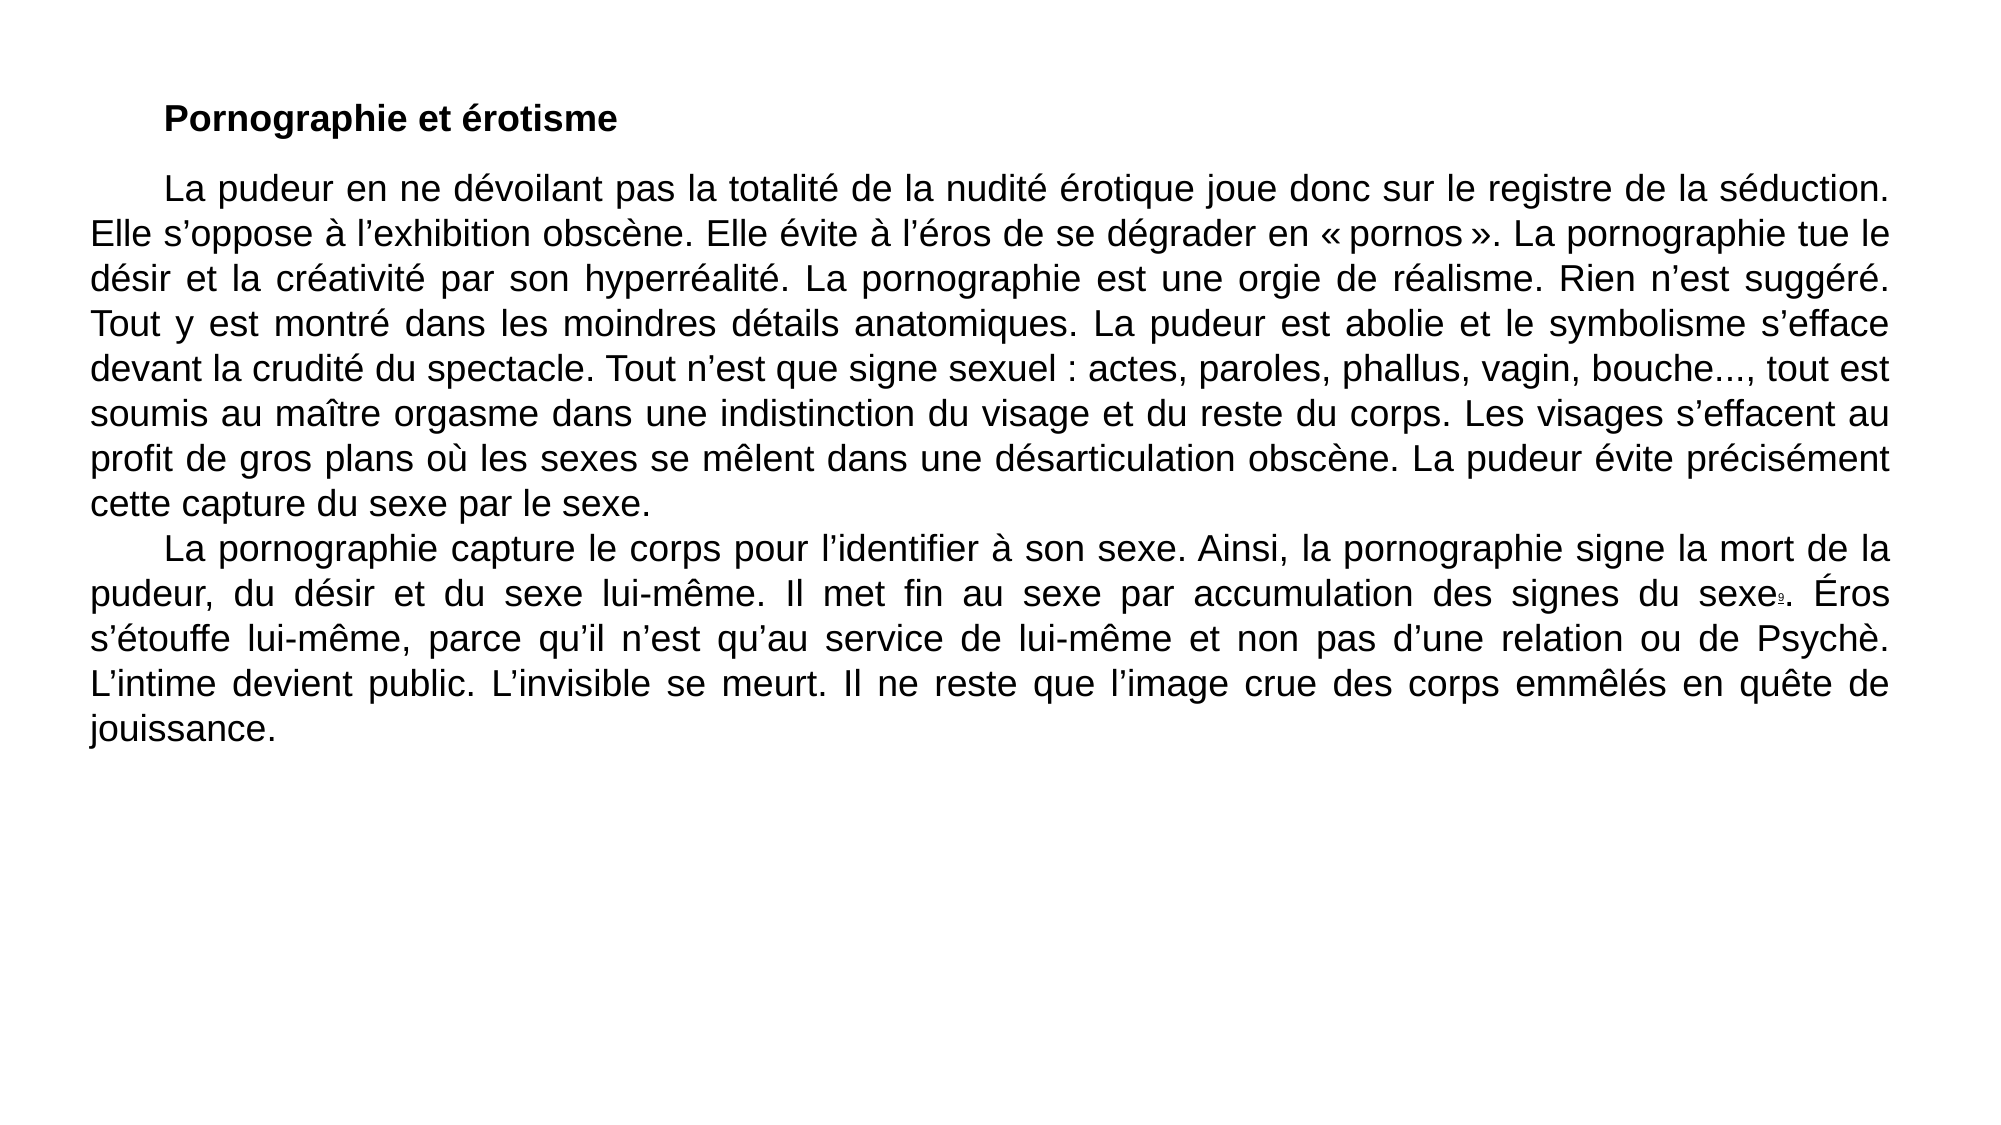

Pornographie et érotisme
La pudeur en ne dévoilant pas la totalité de la nudité érotique joue donc sur le registre de la séduction. Elle s’oppose à l’exhibition obscène. Elle évite à l’éros de se dégrader en « pornos ». La pornographie tue le désir et la créativité par son hyperréalité. La pornographie est une orgie de réalisme. Rien n’est suggéré. Tout y est montré dans les moindres détails anatomiques. La pudeur est abolie et le symbolisme s’efface devant la crudité du spectacle. Tout n’est que signe sexuel : actes, paroles, phallus, vagin, bouche..., tout est soumis au maître orgasme dans une indistinction du visage et du reste du corps. Les visages s’effacent au profit de gros plans où les sexes se mêlent dans une désarticulation obscène. La pudeur évite précisément cette capture du sexe par le sexe.
La pornographie capture le corps pour l’identifier à son sexe. Ainsi, la pornographie signe la mort de la pudeur, du désir et du sexe lui-même. Il met fin au sexe par accumulation des signes du sexe9. Éros s’étouffe lui-même, parce qu’il n’est qu’au service de lui-même et non pas d’une relation ou de Psychè. L’intime devient public. L’invisible se meurt. Il ne reste que l’image crue des corps emmêlés en quête de jouissance.